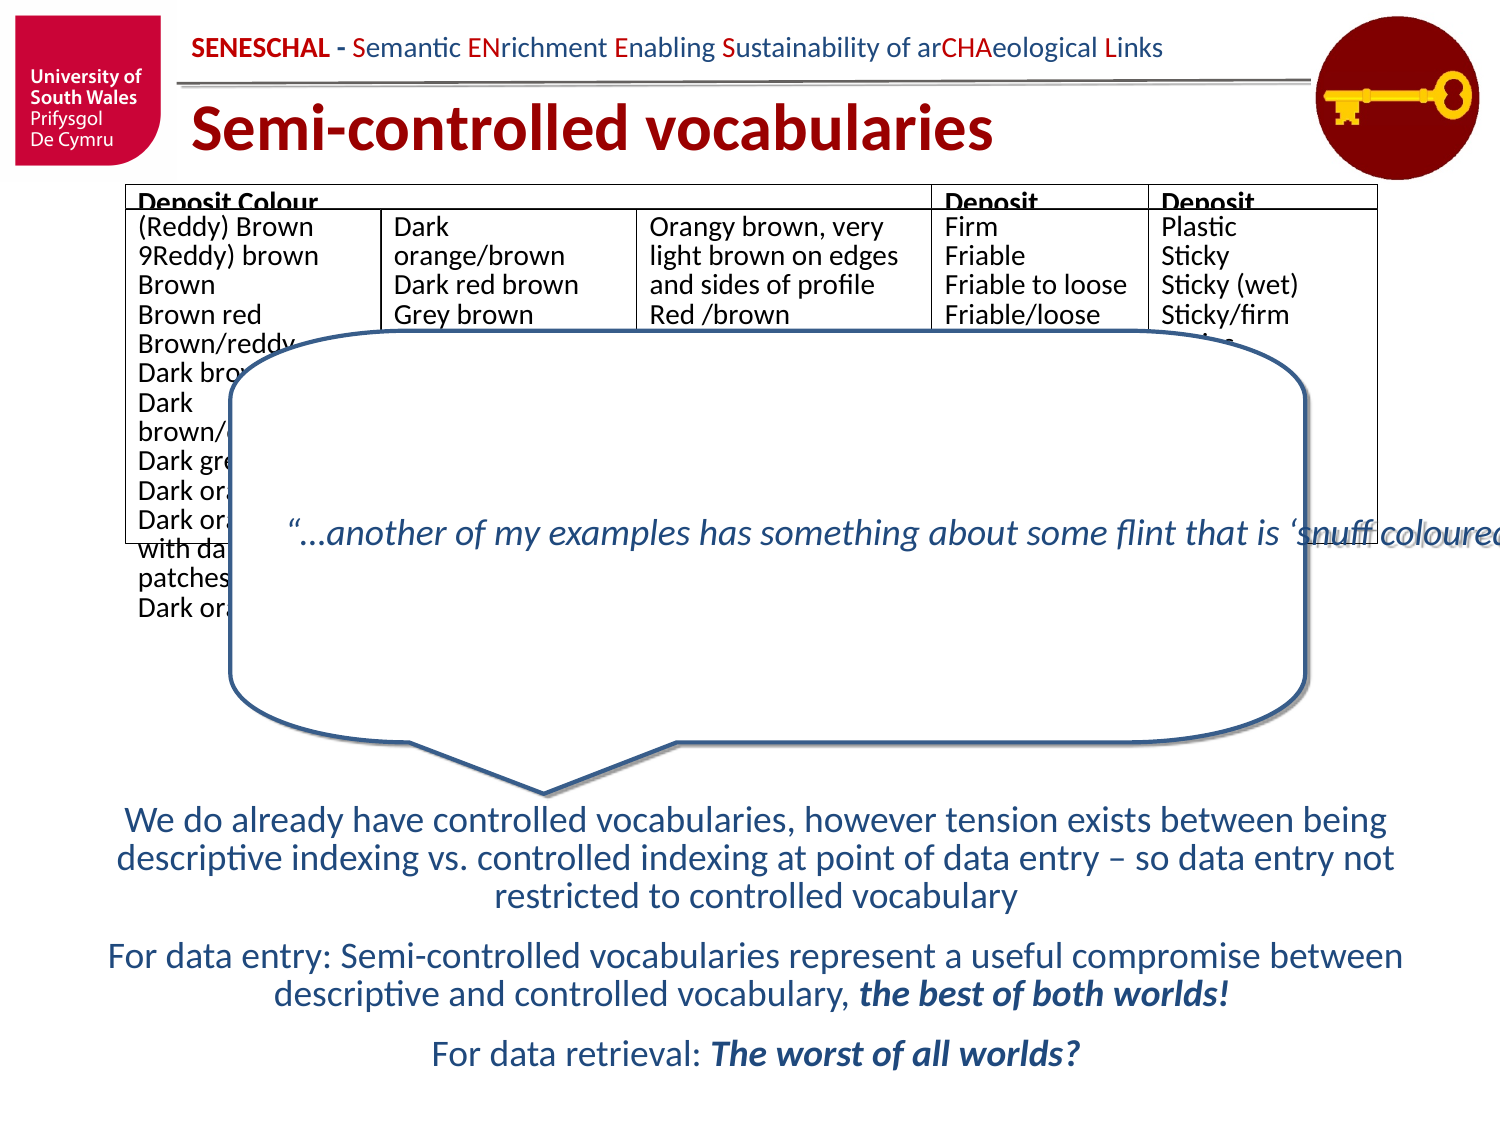

SENESCHAL - Semantic ENrichment Enabling Sustainability of arCHAeological Links
# Semi-controlled vocabularies
Deposit Colour
Deposit Texture
Deposit Compaction
(Reddy) Brown
9Reddy) brown
Brown
Brown red
Brown/reddy
Dark brown
Dark brown/orange
Dark grey brown
Dark orange brown
Dark orange brown with darker patches
Dark orange loam
Dark orange/brown
Dark red brown
Grey brown
Grey/brown
Light brown
Light yellow brown Medium brown
Mid brown
Mid red brown
Orange brown
Orange/brown
Orangy brown
Orangy brown, very light brown on edges and sides of profile
Red /brown
Red brown
Red/brown
Reddish brown
Reddy brown
Varies
Very light brown
White
Yellow brown
Yellow/orange brown
Firm
Friable
Friable to loose
Friable/loose
Friable-loose
Loose
Loose/friabe
Loose/friable
Plastic
Sticky
Sticky (wet)
Sticky/firm
Varies
“…another of my examples has something about some flint that is ‘snuff coloured’ & I don’t know if I’ve ever seen snuff, let alone know what colour it is, or might have been over 150 years ago, and I would think it would make sense to take some kind of integrated approach from the outset,….” [G. Carver]
We do already have controlled vocabularies, however tension exists between being descriptive indexing vs. controlled indexing at point of data entry – so data entry not restricted to controlled vocabulary
For data entry: Semi-controlled vocabularies represent a useful compromise between descriptive and controlled vocabulary, the best of both worlds!
For data retrieval: The worst of all worlds?